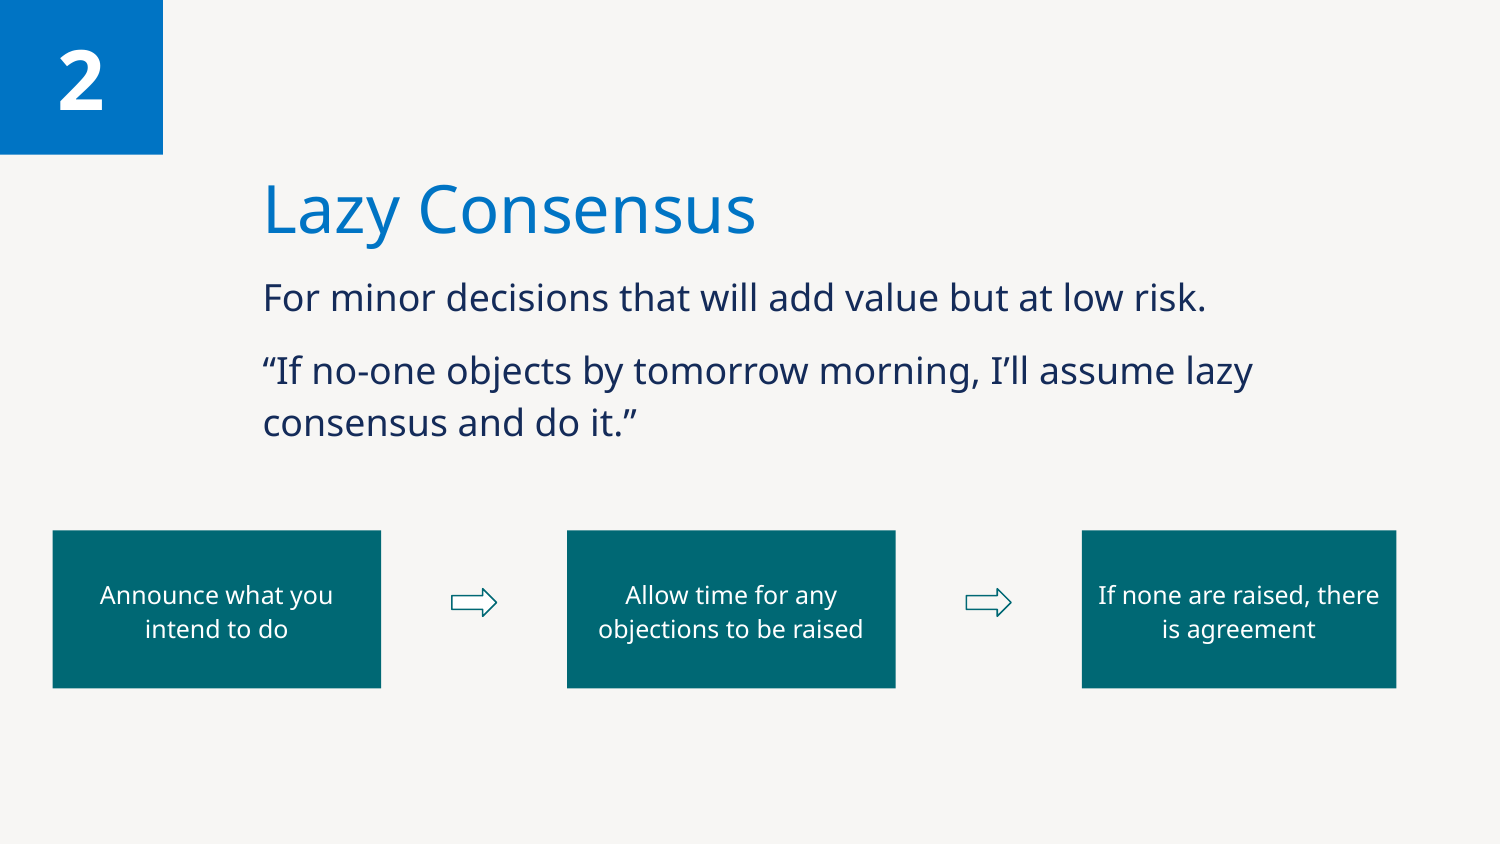

2
# Lazy Consensus
For minor decisions that will add value but at low risk.
“If no-one objects by tomorrow morning, I’ll assume lazy consensus and do it.”
Announce what you intend to do
Allow time for any objections to be raised
If none are raised, there is agreement